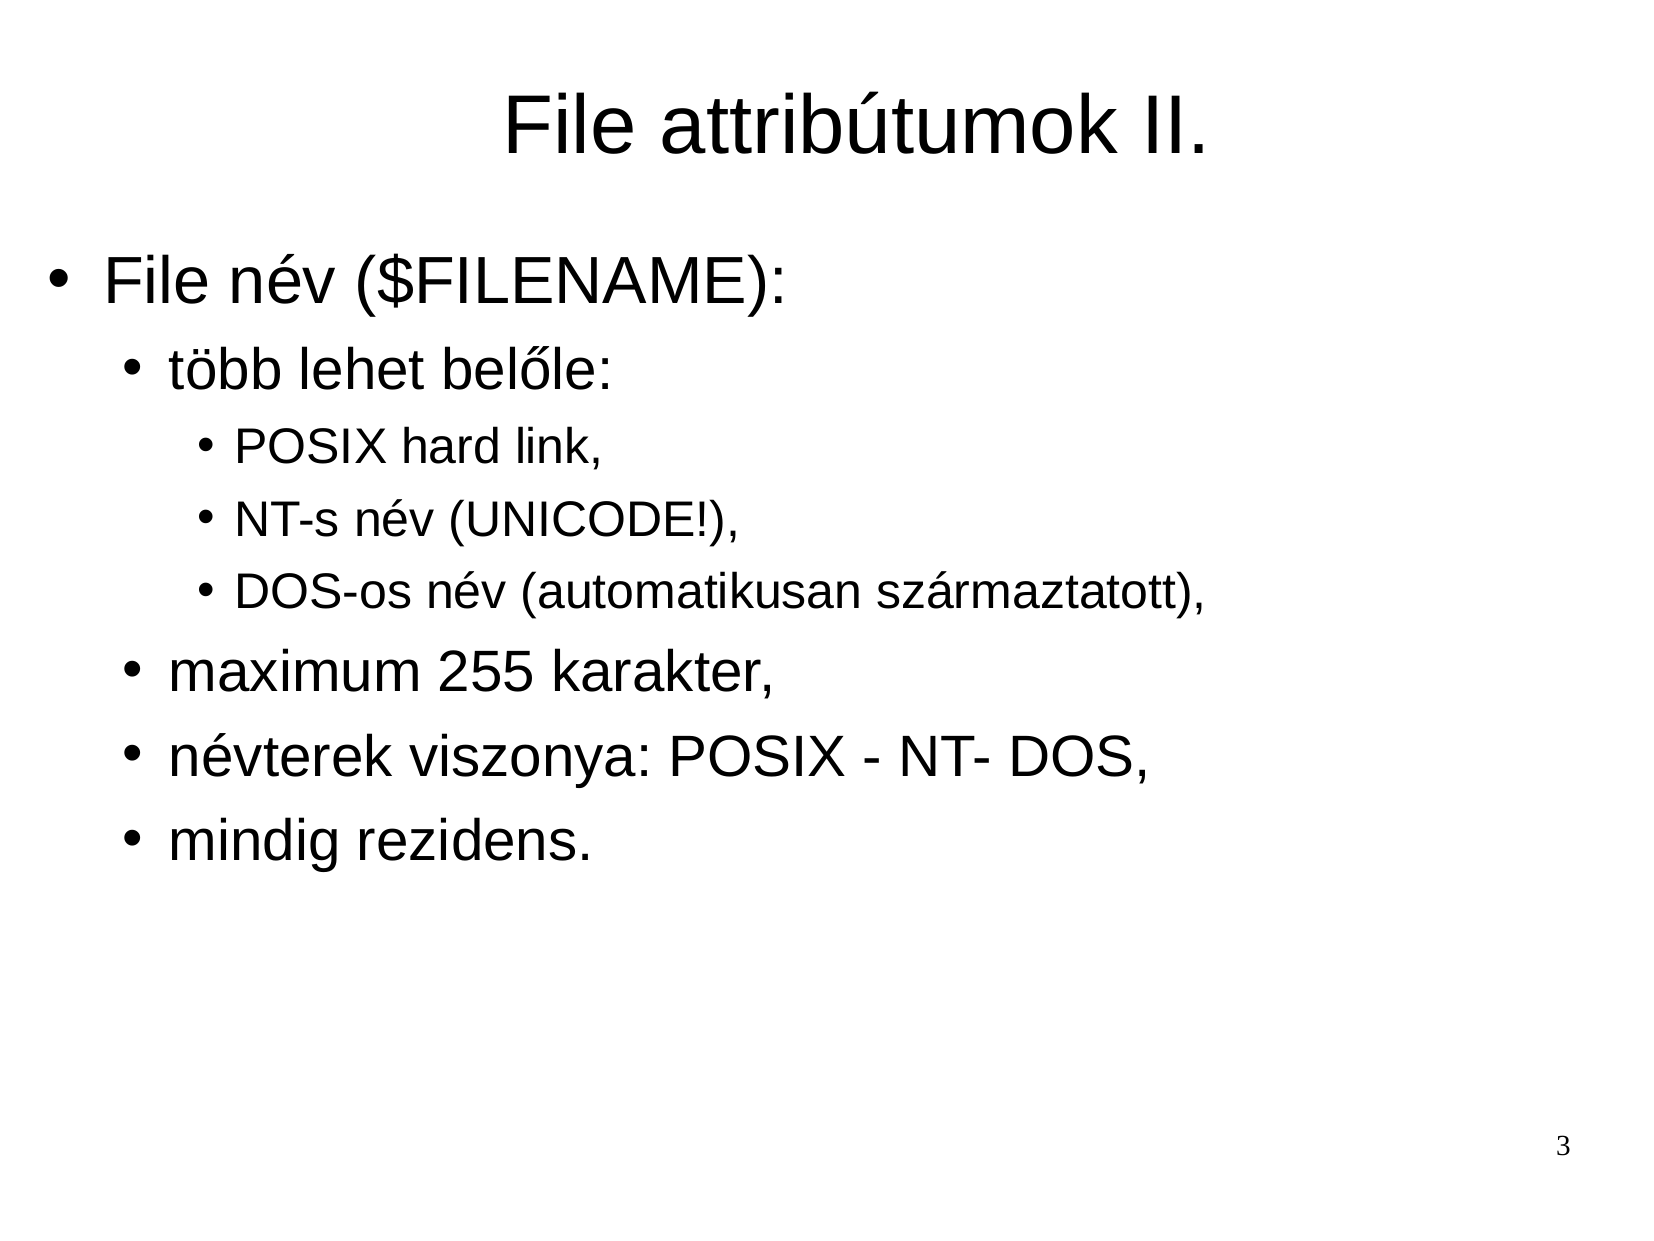

# File attribútumok II.
File név ($FILENAME):
több lehet belőle:
POSIX hard link,
NT-s név (UNICODE!),
DOS-os név (automatikusan származtatott),
maximum 255 karakter,
névterek viszonya: POSIX - NT- DOS,
mindig rezidens.
3